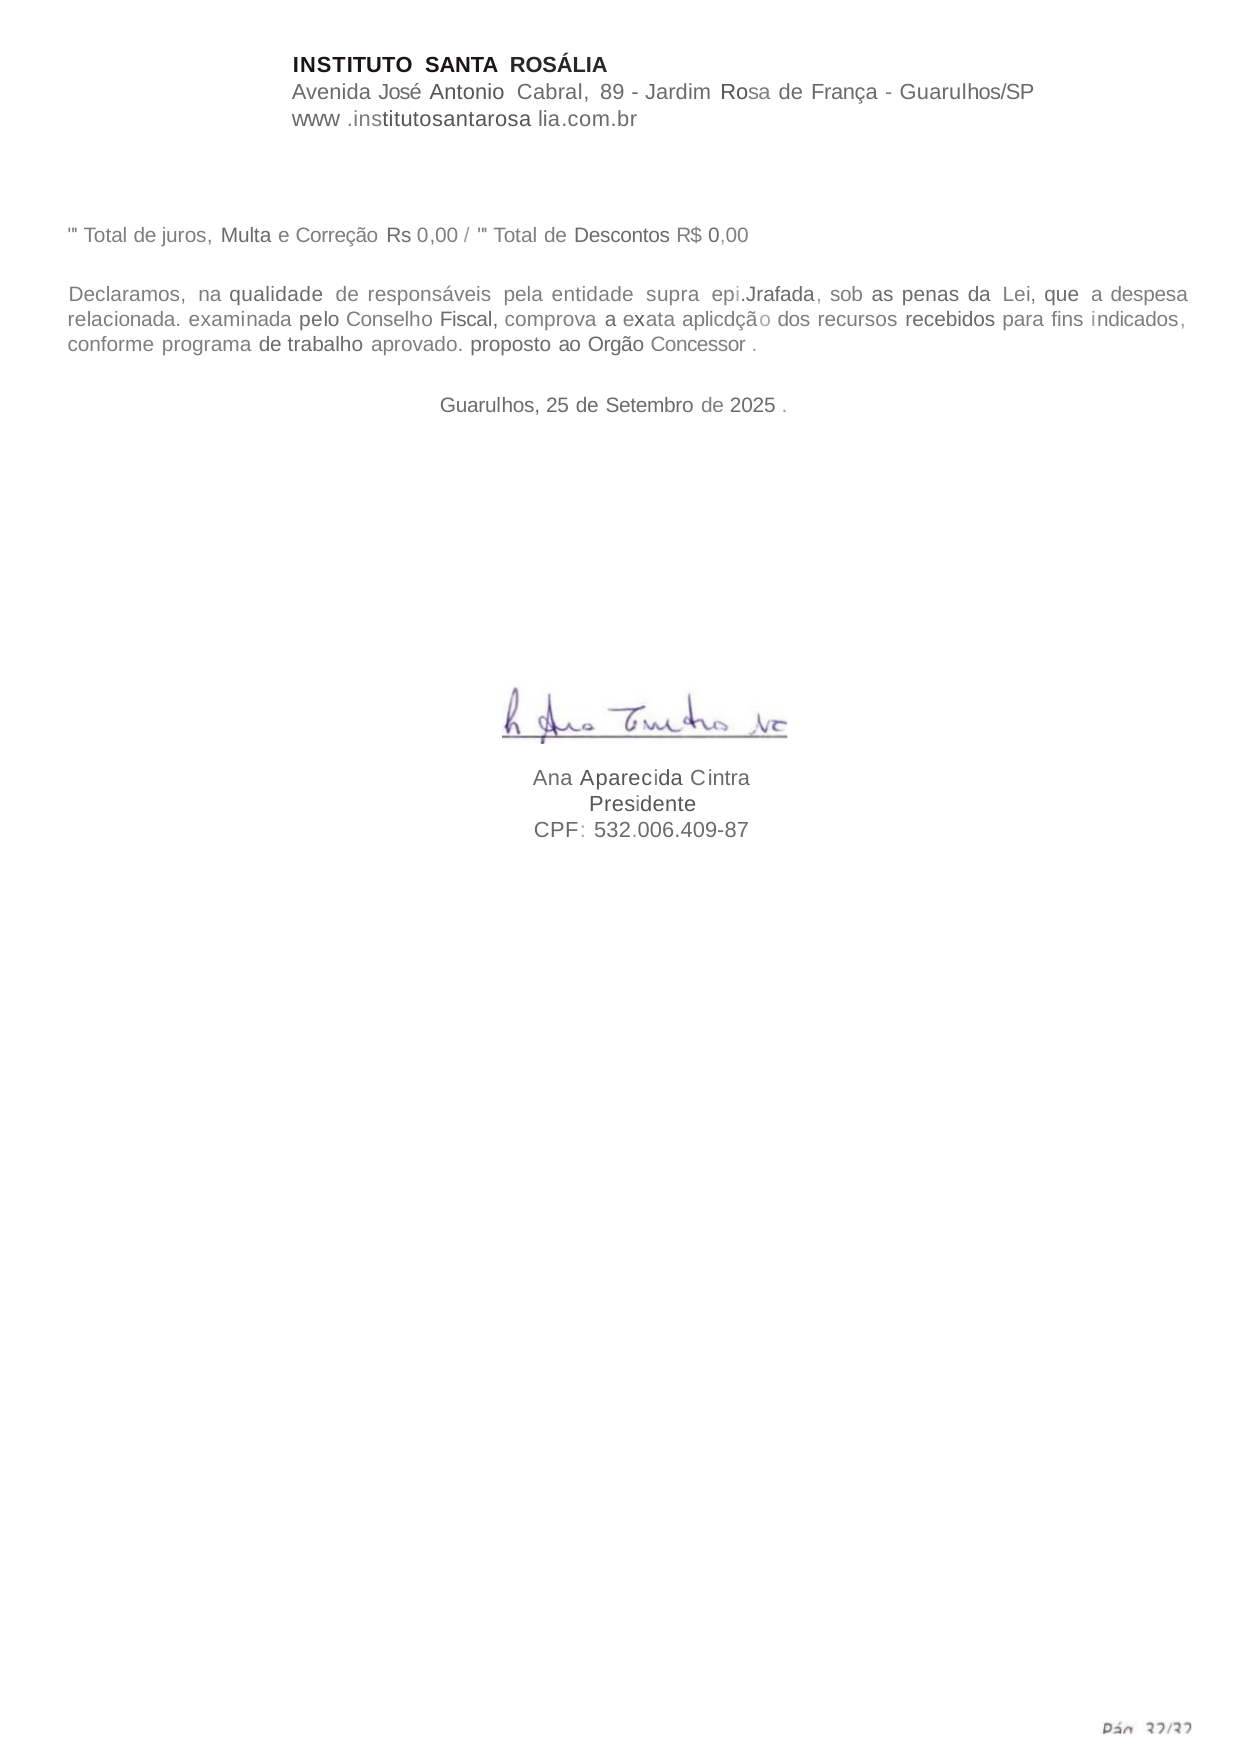

INSTITUTO SANTA ROSÁLIA
Avenida José Antonio Cabral, 89 - Jardim Rosa de França - Guarulhos/SP
www .institutosantarosa lia.com.br
"' Total de juros, Multa e Correção Rs 0,00 / "' Total de Descontos R$ 0,00
Declaramos, na qualidade de responsáveis pela entidade supra epi.Jrafada, sob as penas da Lei, que a despesa relacionada. examinada pelo Conselho Fiscal,comprova a exata aplicdção dos recursos recebidos para fins indicados, conforme programa de trabalho aprovado. proposto ao Orgão Concessor .
Guarulhos, 25 de Setembro de 2025 .
Ana Aparecida Cintra Presidente
CPF: 532.006.409-87